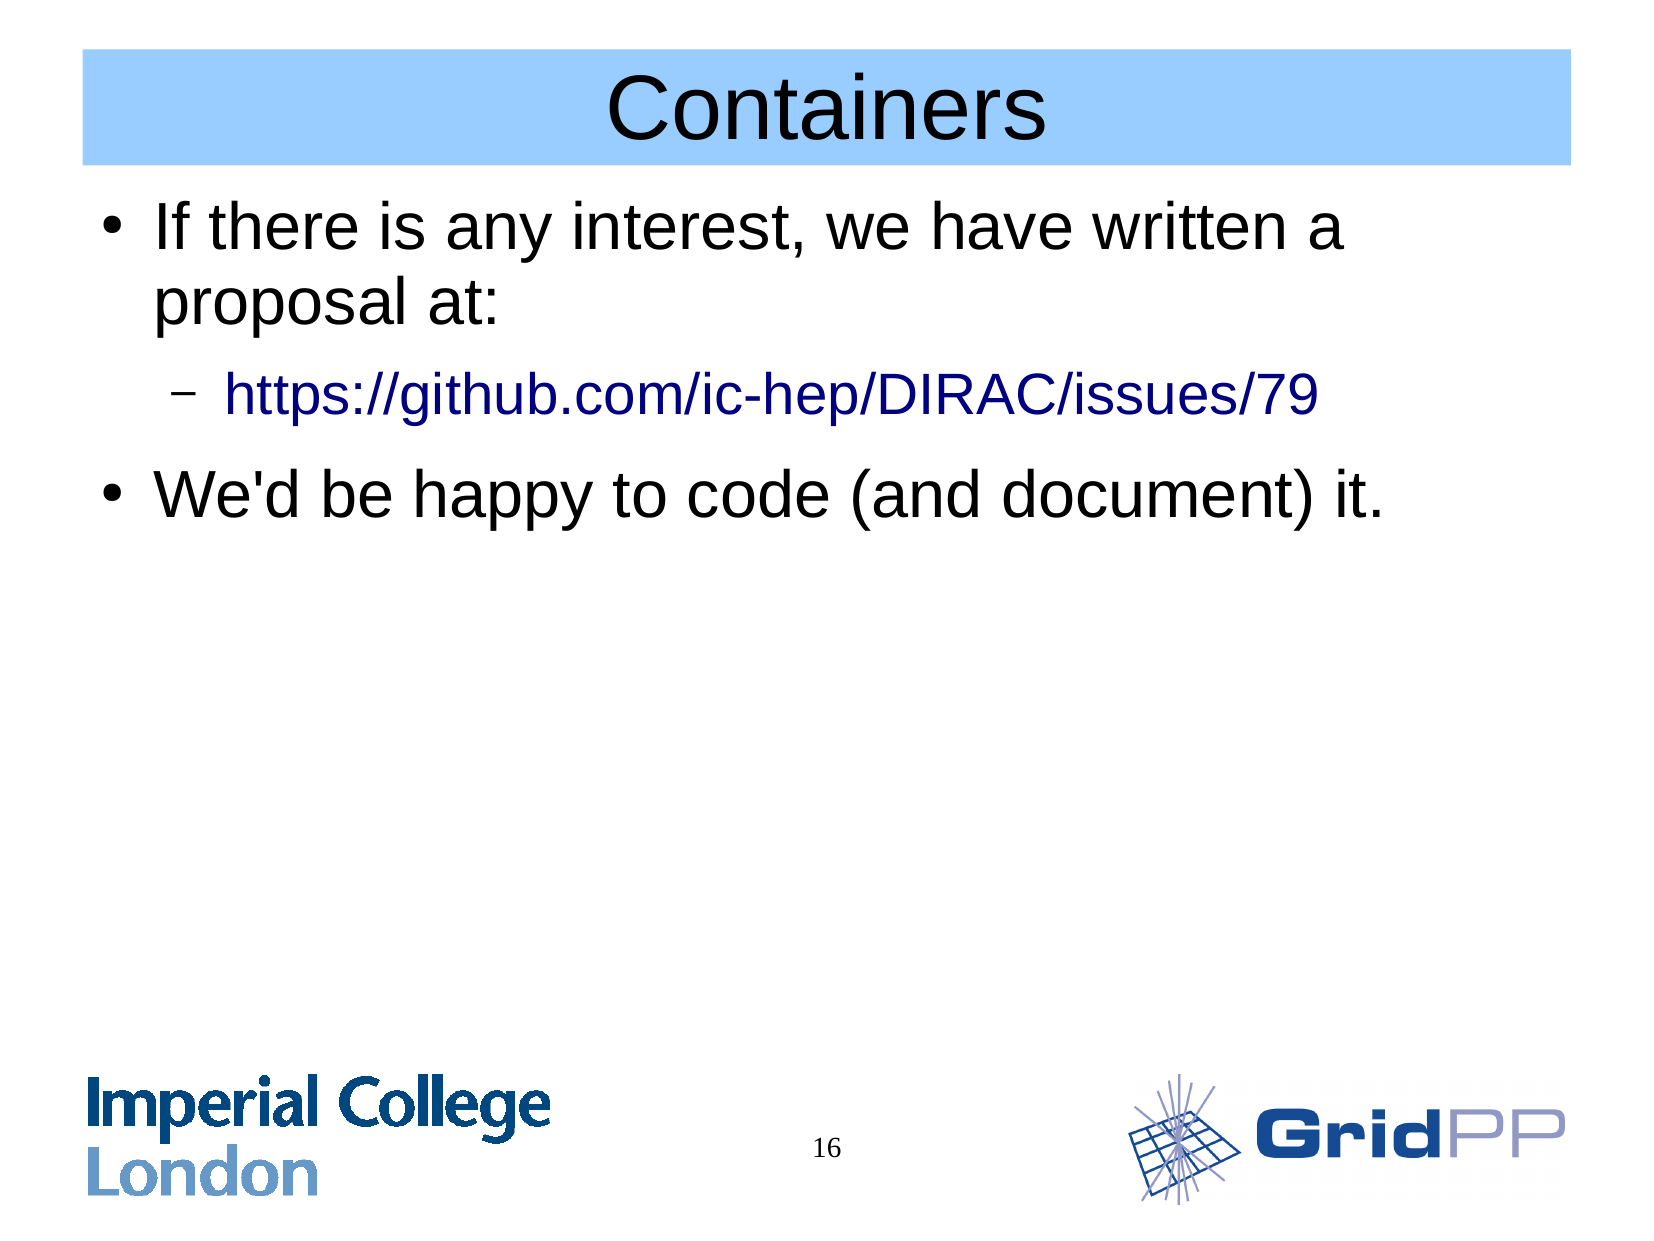

# Containers
If there is any interest, we have written a proposal at:
https://github.com/ic-hep/DIRAC/issues/79
We'd be happy to code (and document) it.
16